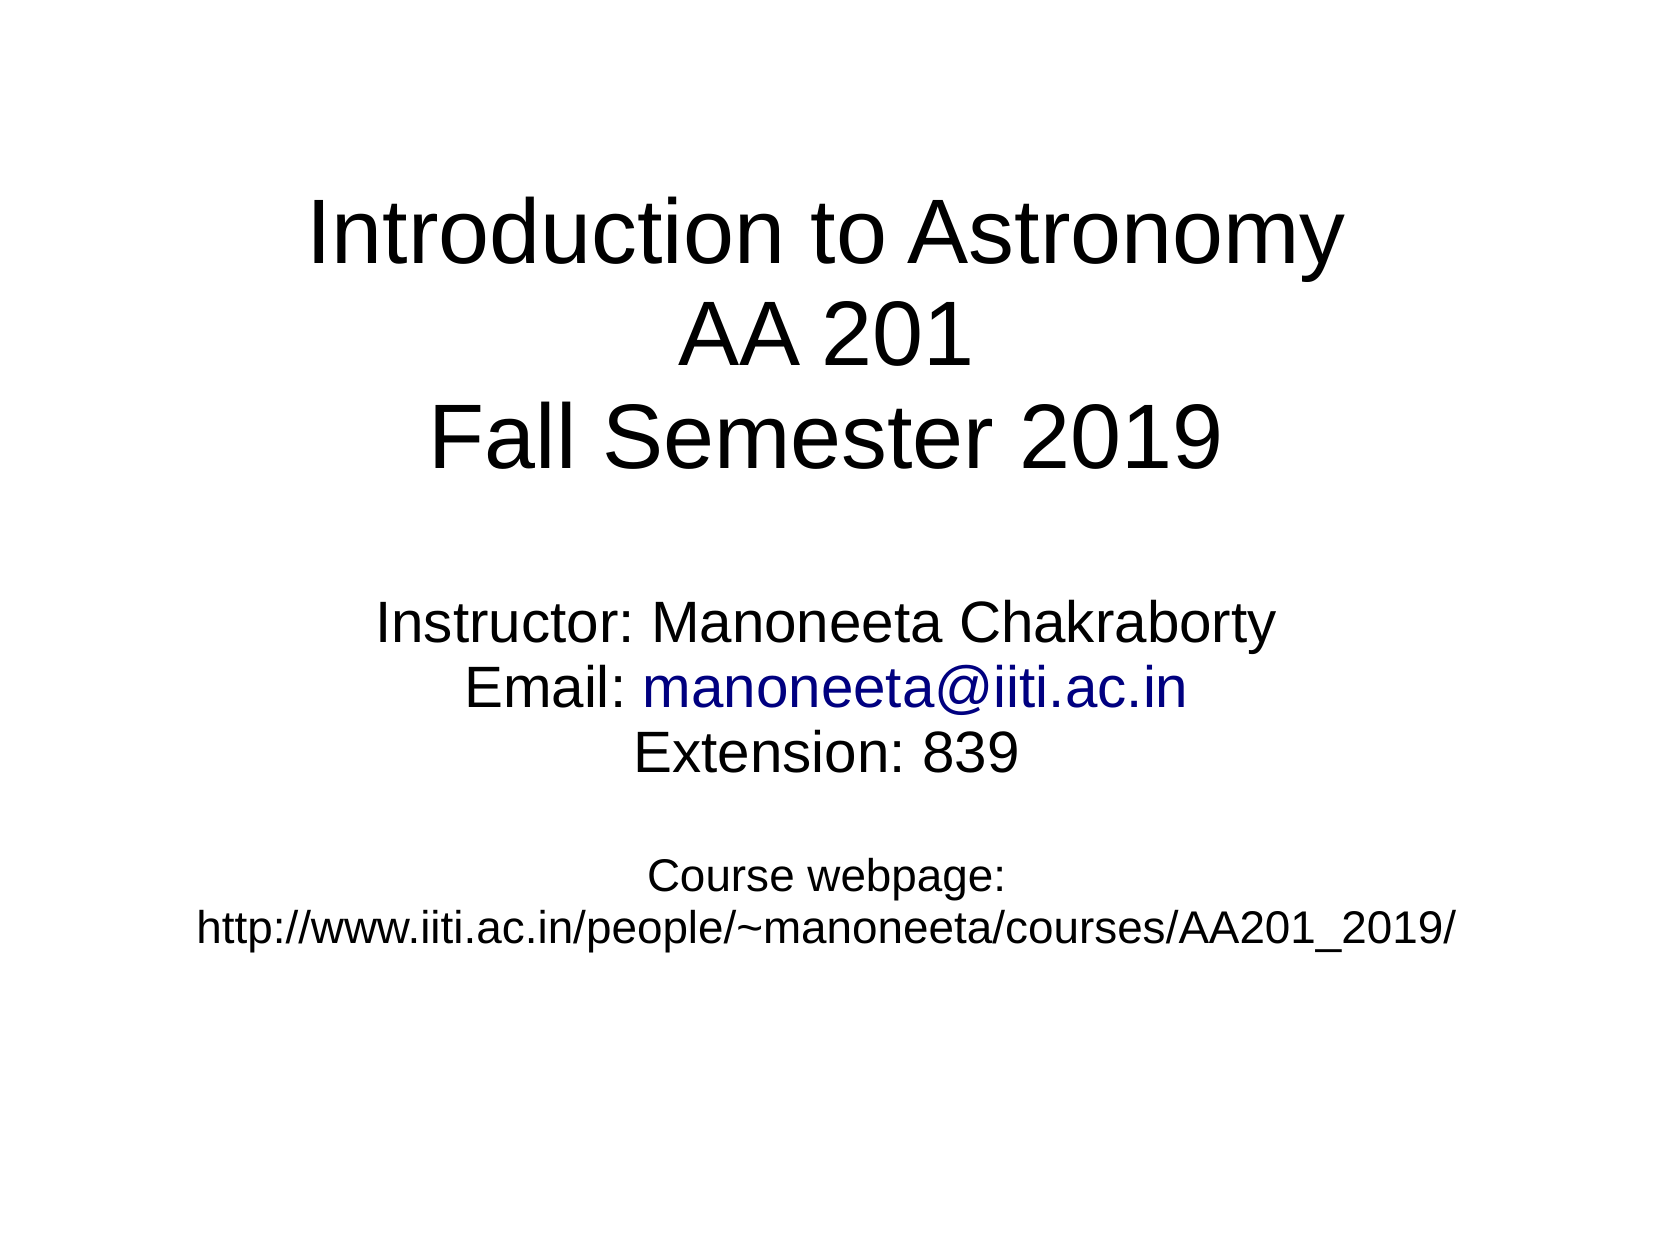

# Introduction to Astronomy AA 201 Fall Semester 2019 Instructor: Manoneeta Chakraborty Email: manoneeta@iiti.ac.in Extension: 839 Course webpage: http://www.iiti.ac.in/people/~manoneeta/courses/AA201_2019/